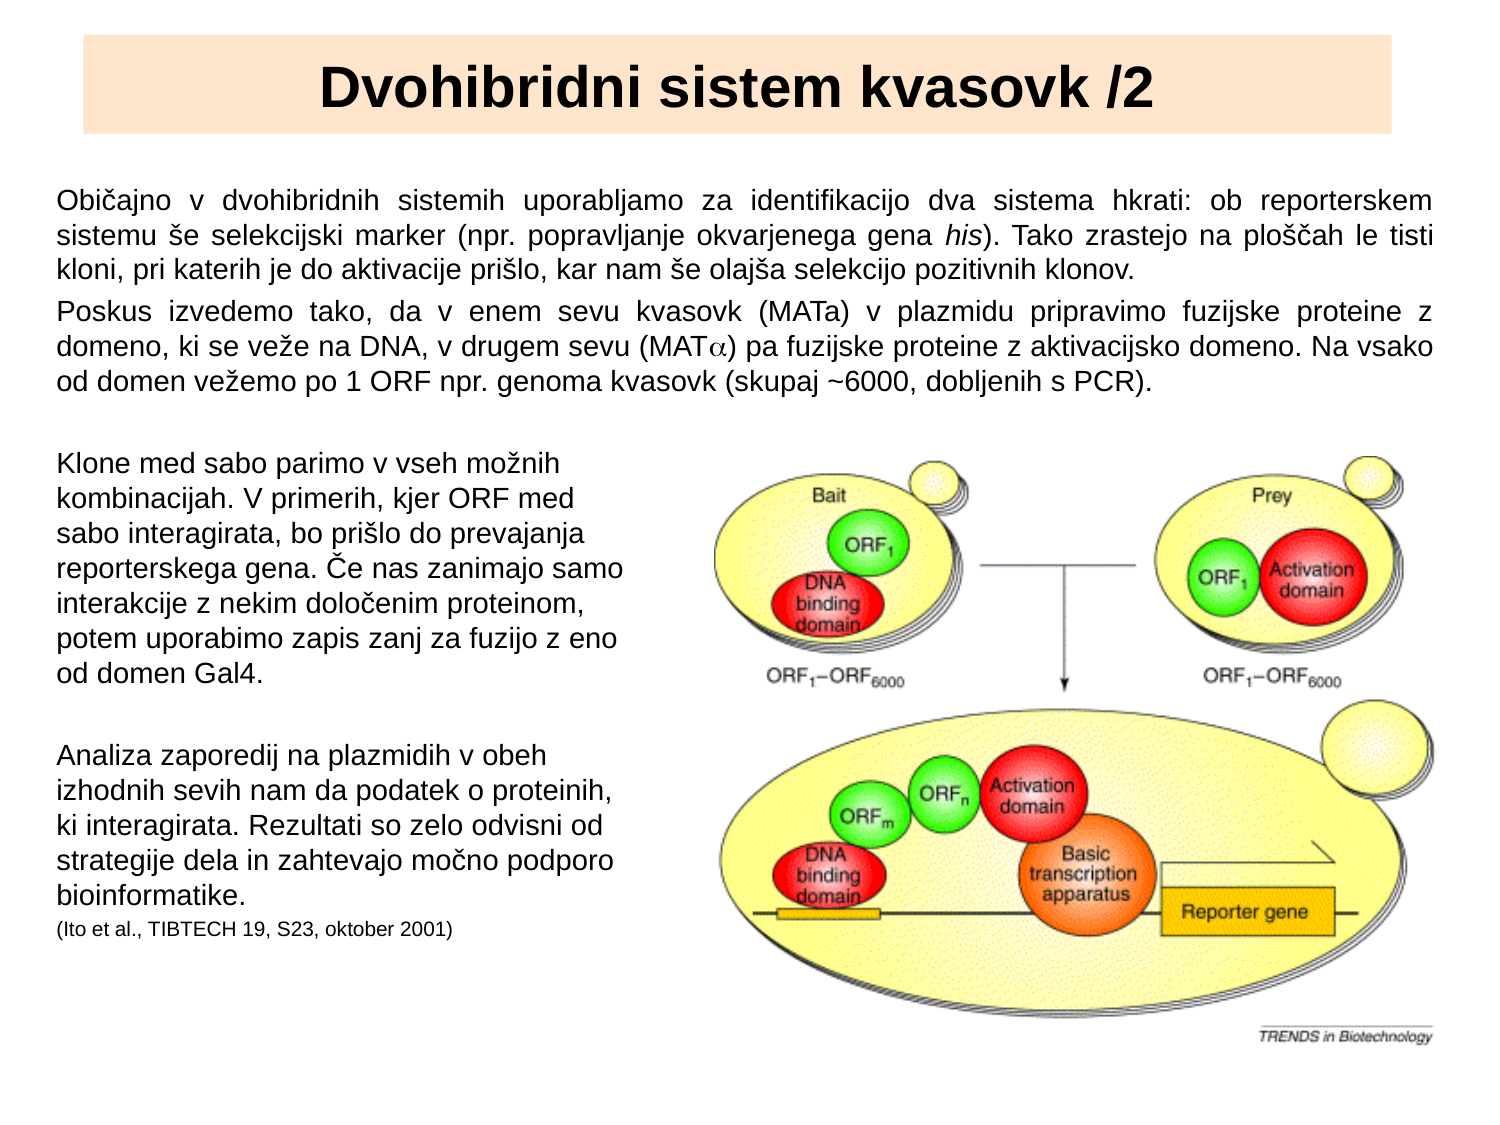

# Dvohibridni sistem kvasovk /2
Običajno v dvohibridnih sistemih uporabljamo za identifikacijo dva sistema hkrati: ob reporterskem sistemu še selekcijski marker (npr. popravljanje okvarjenega gena his). Tako zrastejo na ploščah le tisti kloni, pri katerih je do aktivacije prišlo, kar nam še olajša selekcijo pozitivnih klonov.
Poskus izvedemo tako, da v enem sevu kvasovk (MATa) v plazmidu pripravimo fuzijske proteine z domeno, ki se veže na DNA, v drugem sevu (MATa) pa fuzijske proteine z aktivacijsko domeno. Na vsako od domen vežemo po 1 ORF npr. genoma kvasovk (skupaj ~6000, dobljenih s PCR).
Klone med sabo parimo v vseh možnih
kombinacijah. V primerih, kjer ORF med
sabo interagirata, bo prišlo do prevajanja
reporterskega gena. Če nas zanimajo samo
interakcije z nekim določenim proteinom,
potem uporabimo zapis zanj za fuzijo z eno
od domen Gal4.
Analiza zaporedij na plazmidih v obeh
izhodnih sevih nam da podatek o proteinih,
ki interagirata. Rezultati so zelo odvisni od
strategije dela in zahtevajo močno podporo
bioinformatike.
(Ito et al., TIBTECH 19, S23, oktober 2001)